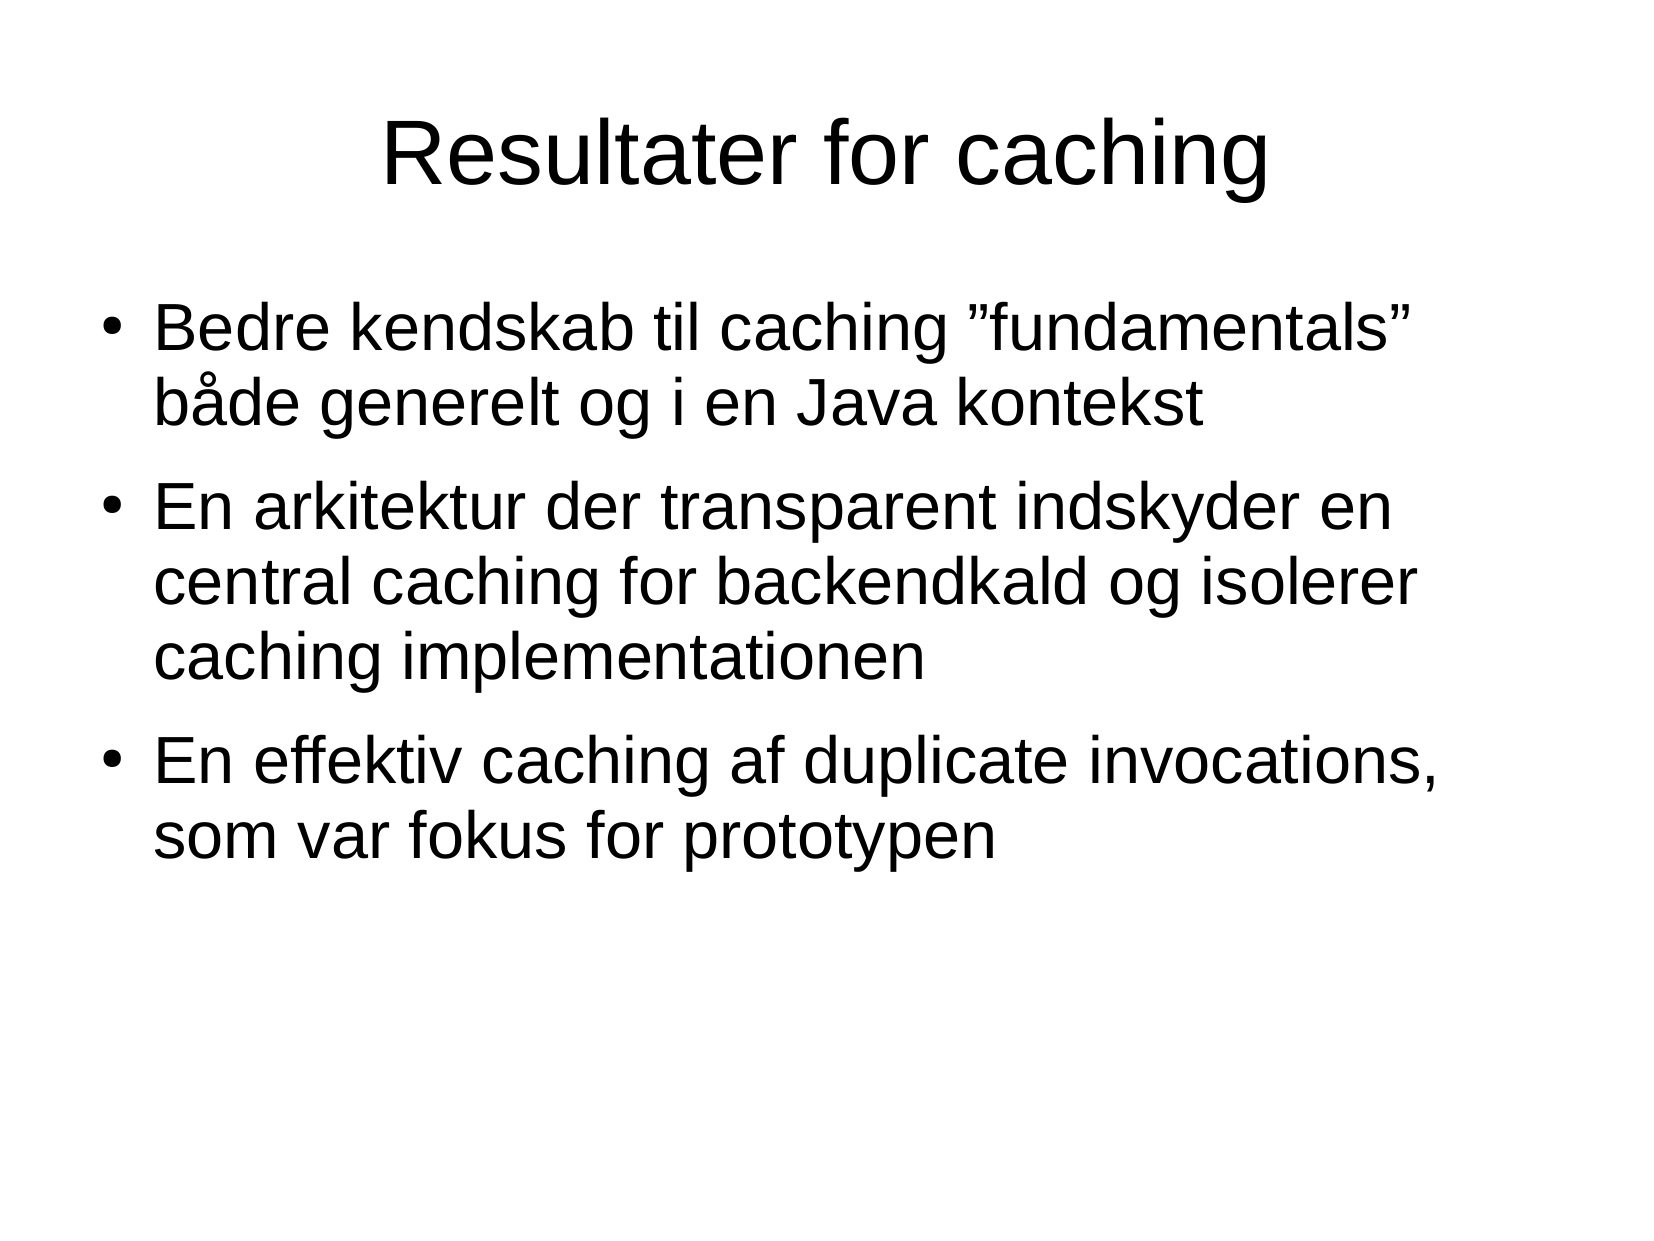

# Resultater for caching
Bedre kendskab til caching ”fundamentals” både generelt og i en Java kontekst
En arkitektur der transparent indskyder en central caching for backendkald og isolerer caching implementationen
En effektiv caching af duplicate invocations, som var fokus for prototypen